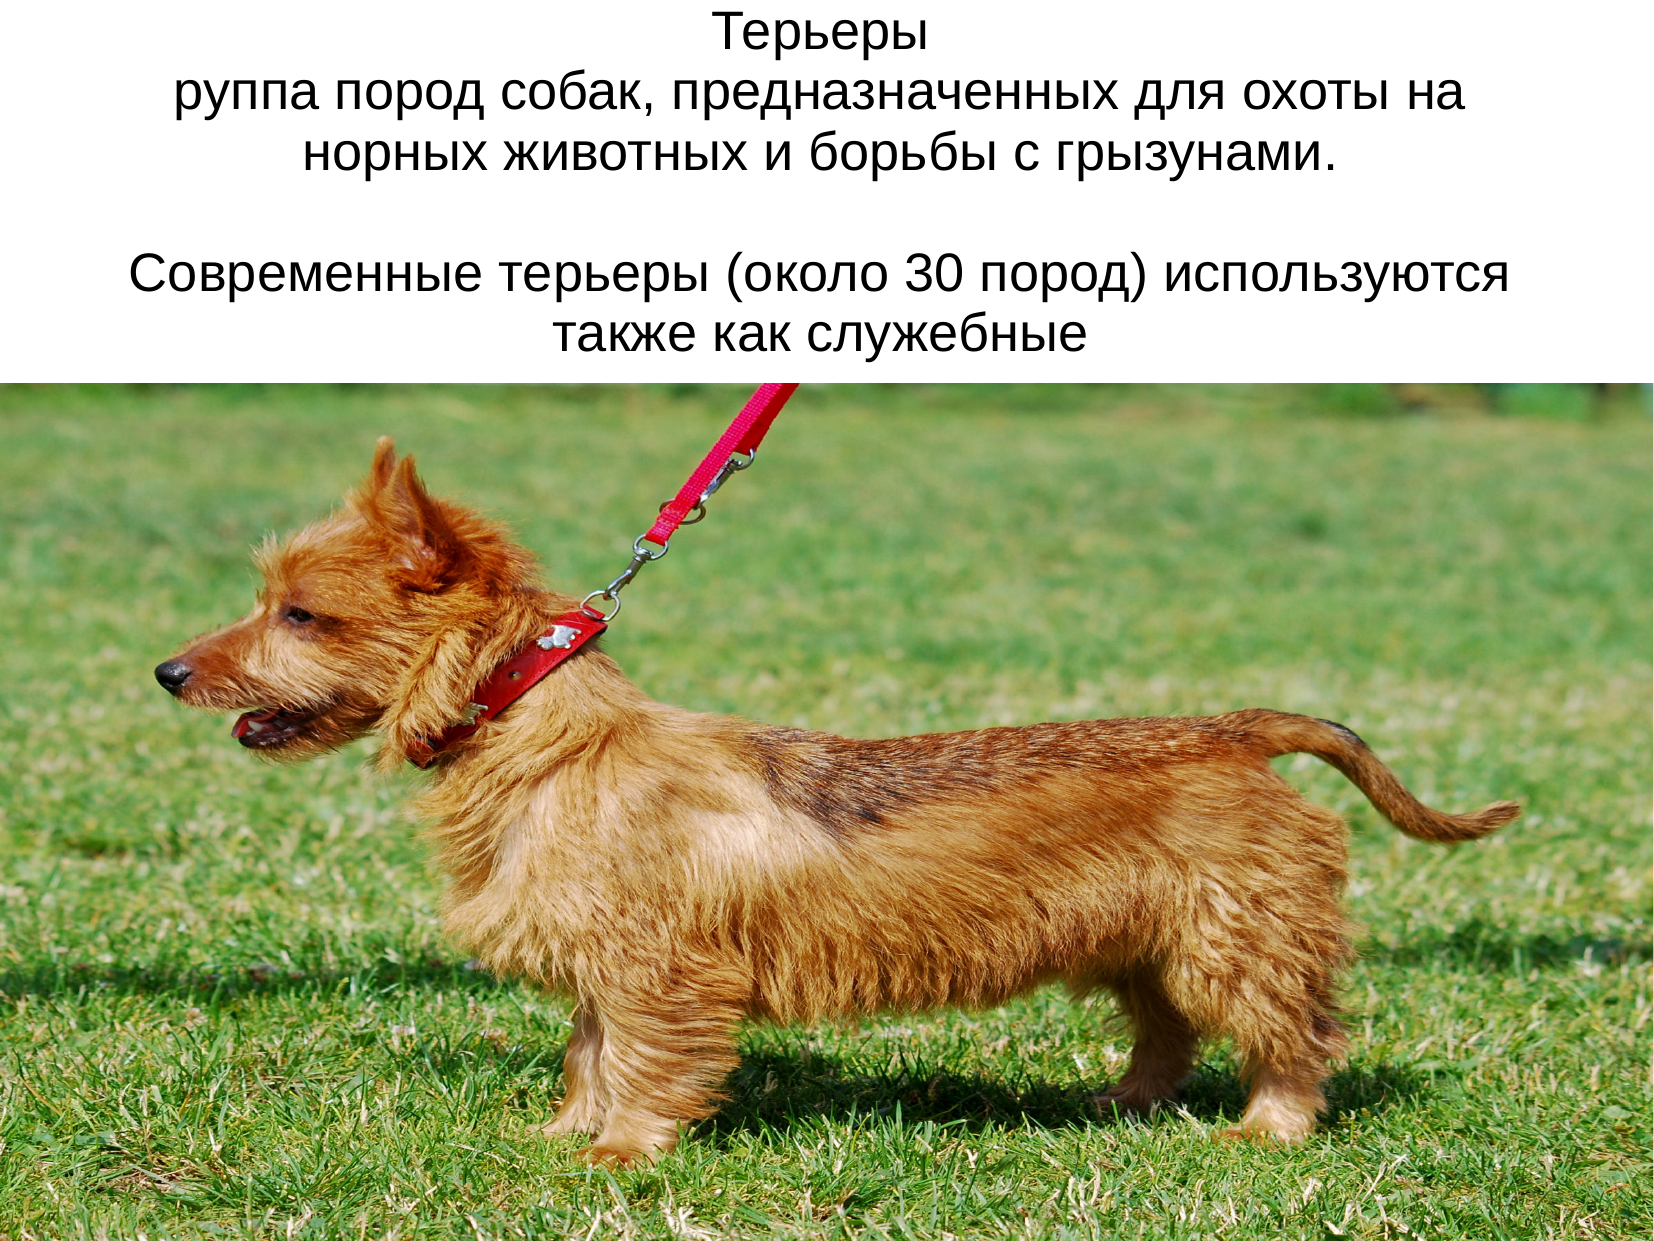

# Терьеры руппа пород собак, предназначенных для охоты на норных животных и борьбы с грызунами. Современные терьеры (около 30 пород) используются также как служебные